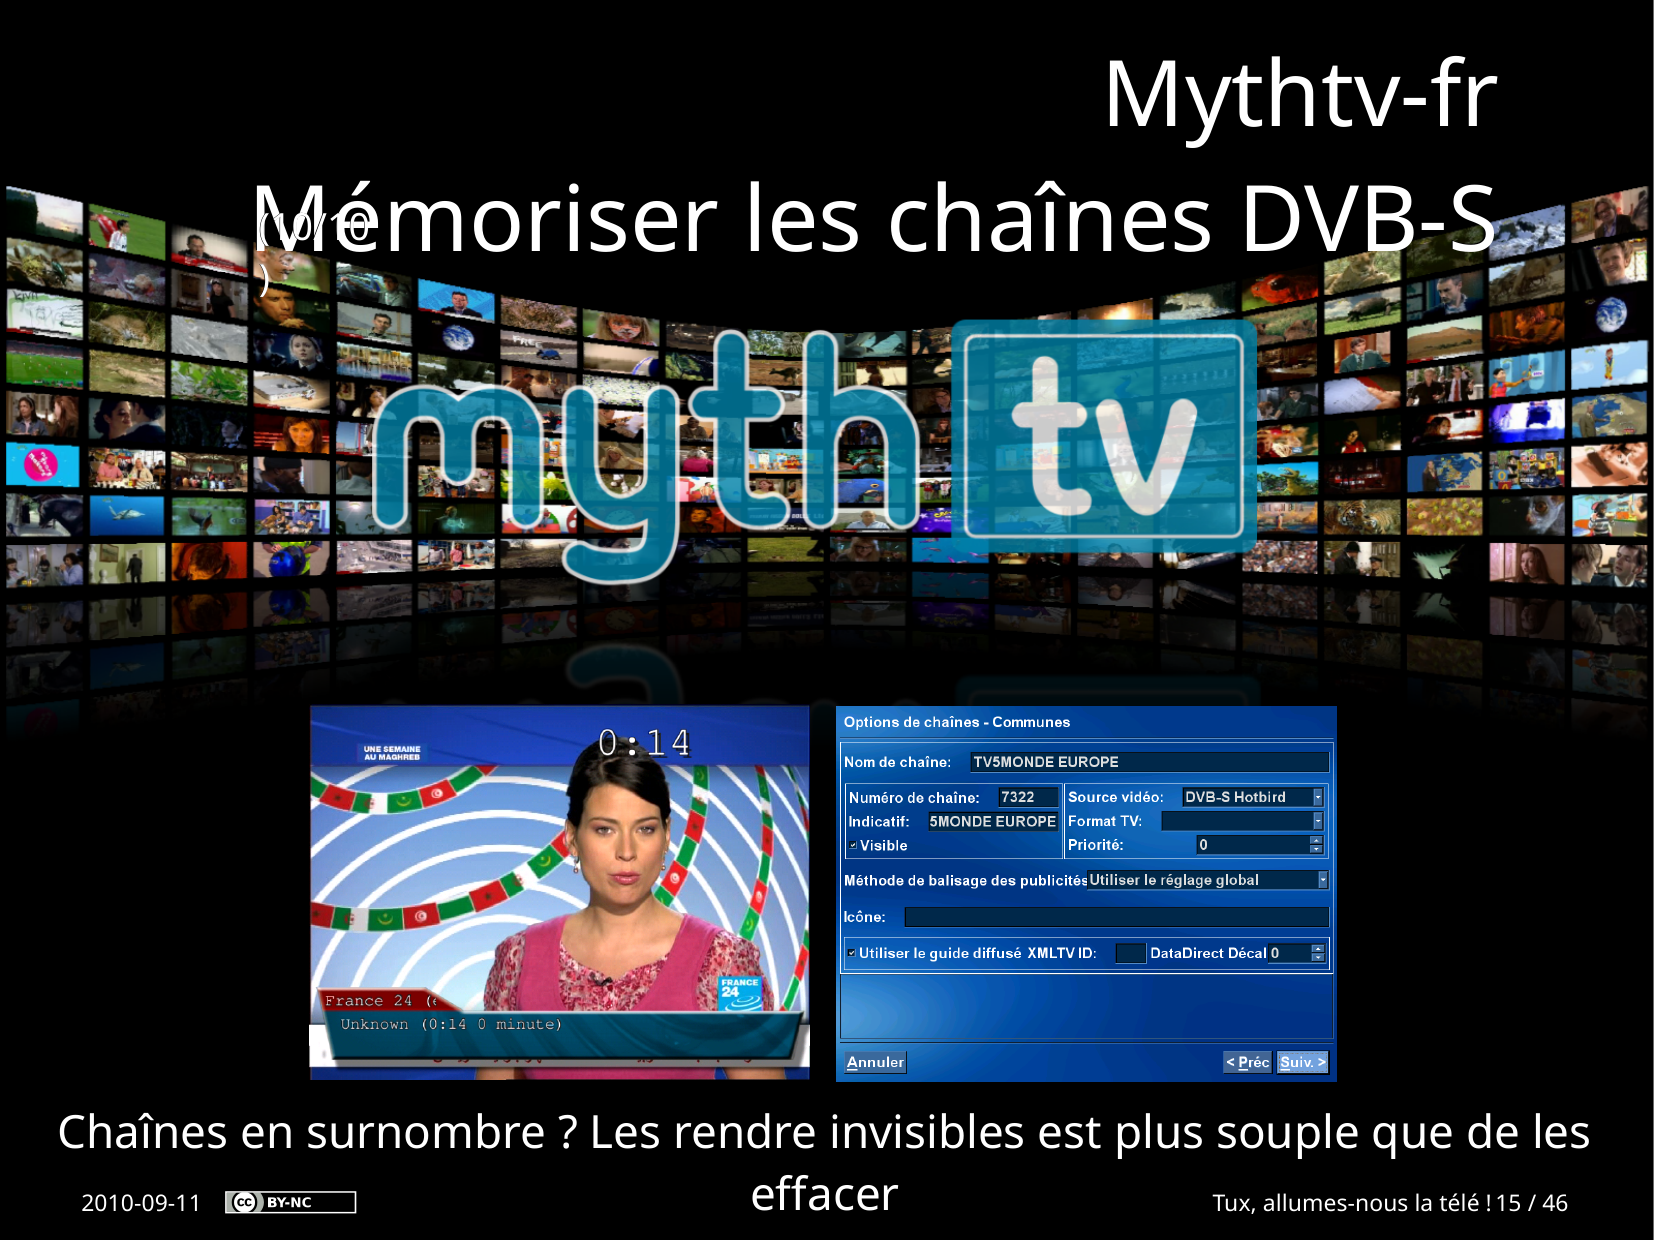

# Mythtv-fr Mémoriser les chaînes DVB-S
(10/10)
Chaînes en surnombre ? Les rendre invisibles est plus souple que de les effacer
2010-09-11
Tux, allumes-nous la télé !
15